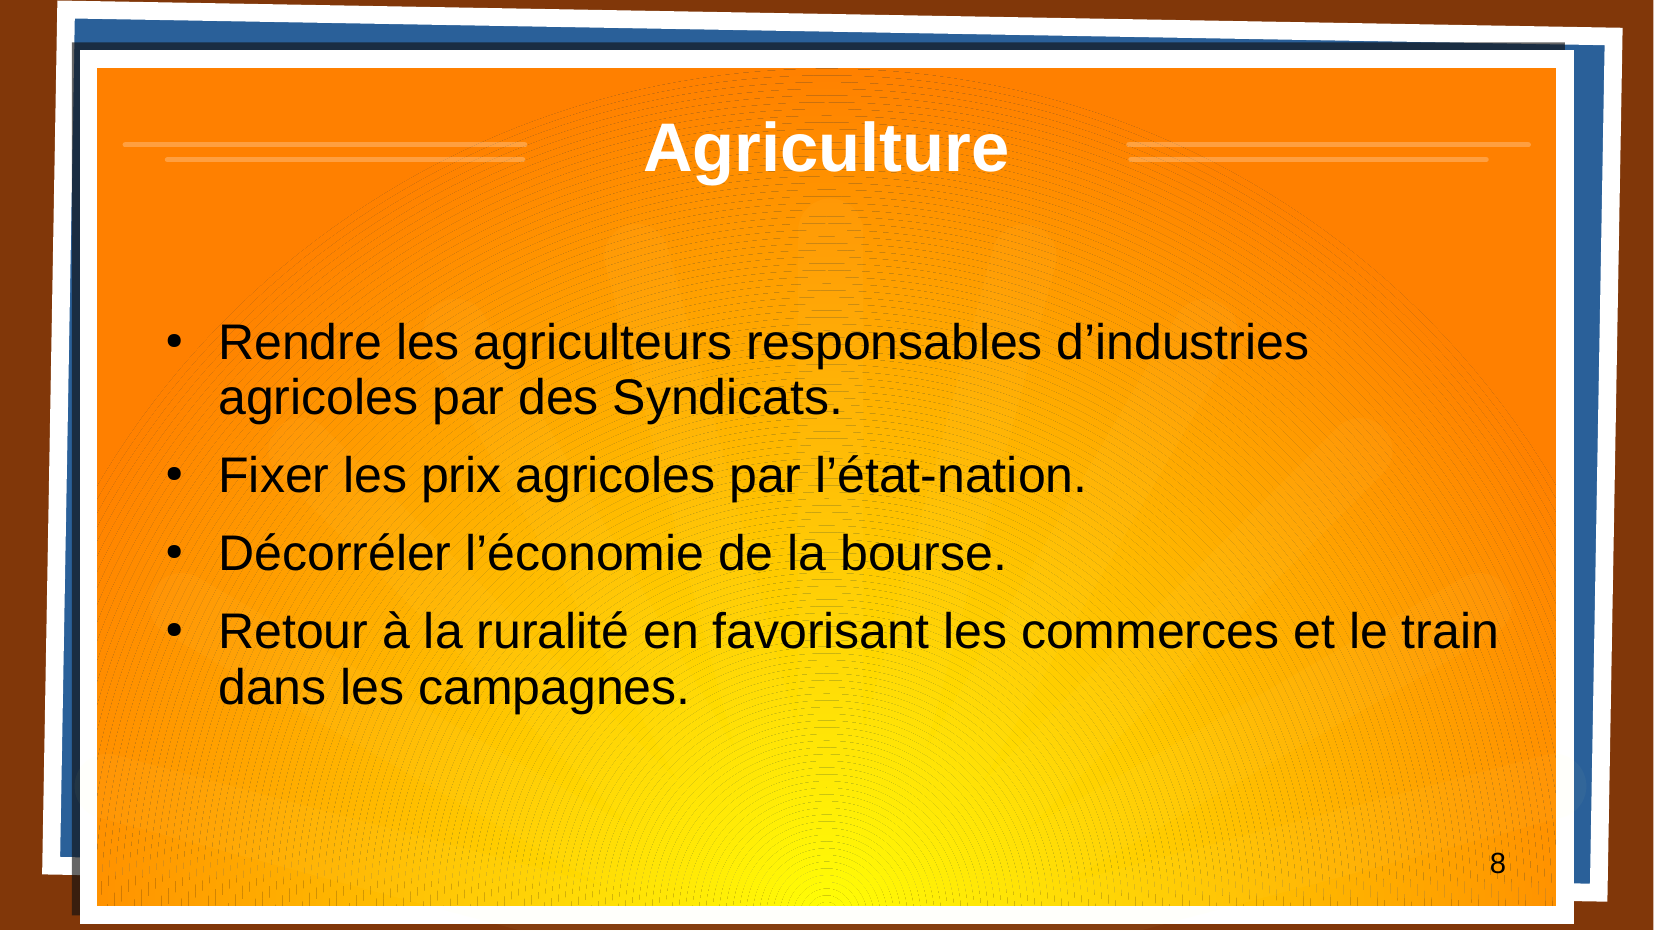

# Agriculture
Rendre les agriculteurs responsables d’industries agricoles par des Syndicats.
Fixer les prix agricoles par l’état-nation.
Décorréler l’économie de la bourse.
Retour à la ruralité en favorisant les commerces et le train dans les campagnes.
8